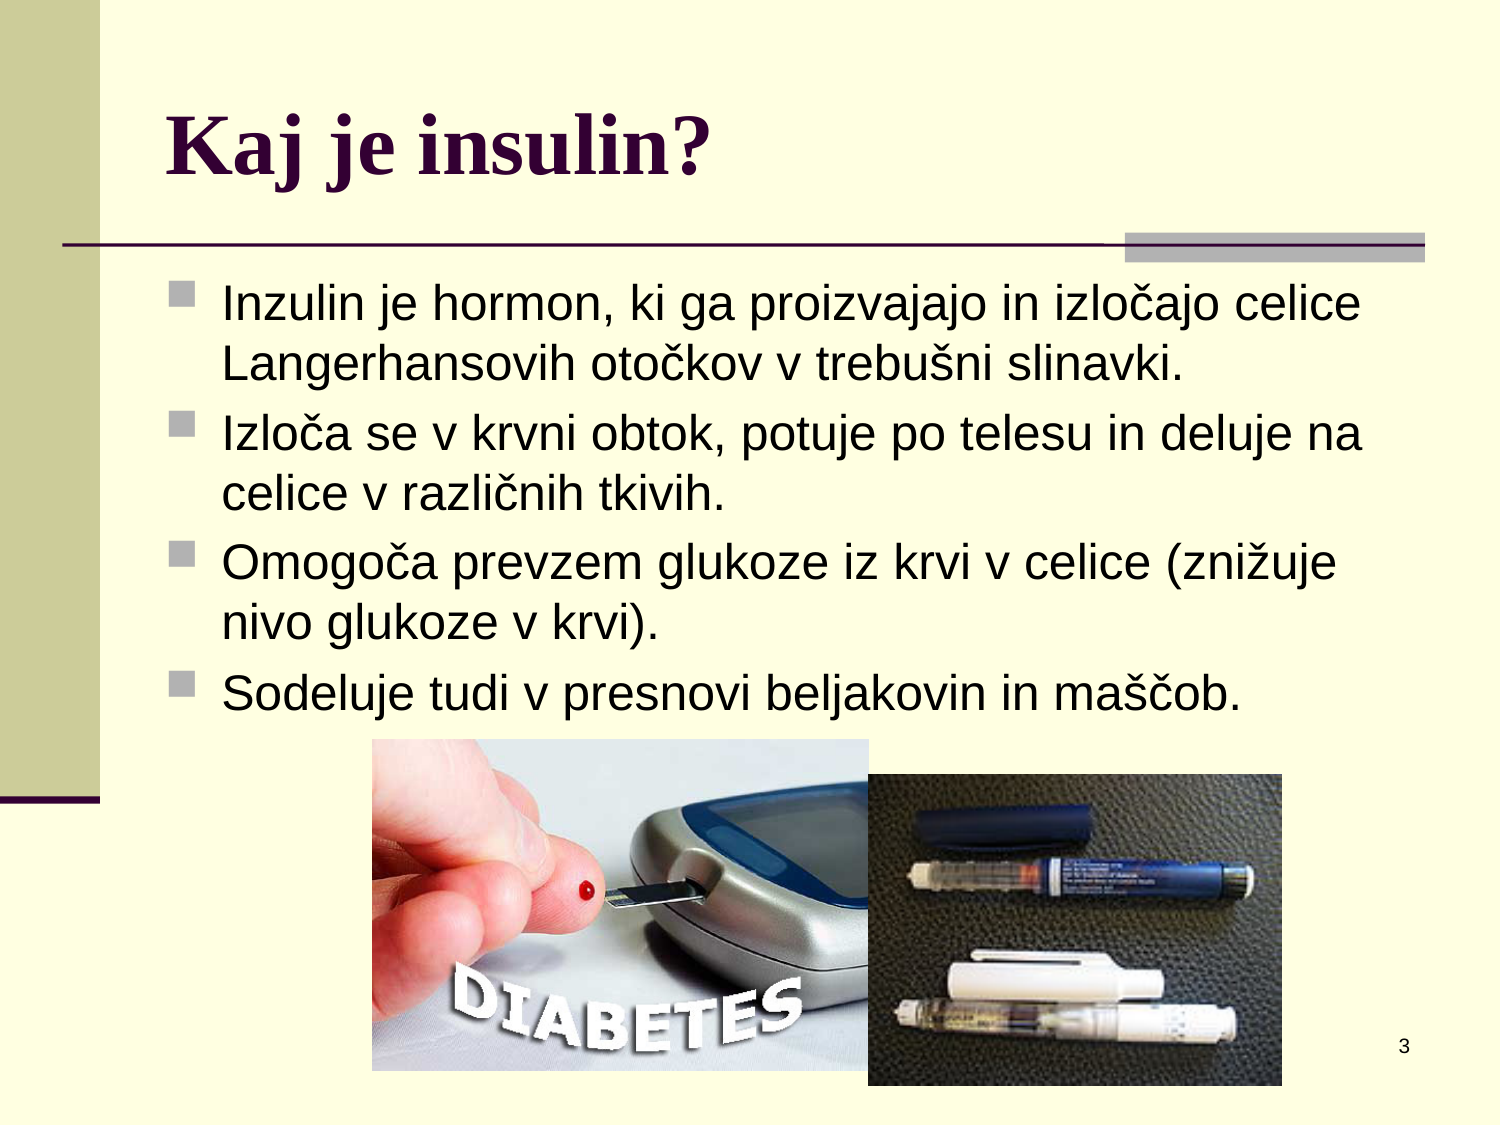

# Kaj je insulin?
Inzulin je hormon, ki ga proizvajajo in izločajo celice Langerhansovih otočkov v trebušni slinavki.
Izloča se v krvni obtok, potuje po telesu in deluje na celice v različnih tkivih.
Omogoča prevzem glukoze iz krvi v celice (znižuje nivo glukoze v krvi).
Sodeluje tudi v presnovi beljakovin in maščob.
Seminarska naloga-DIABETES